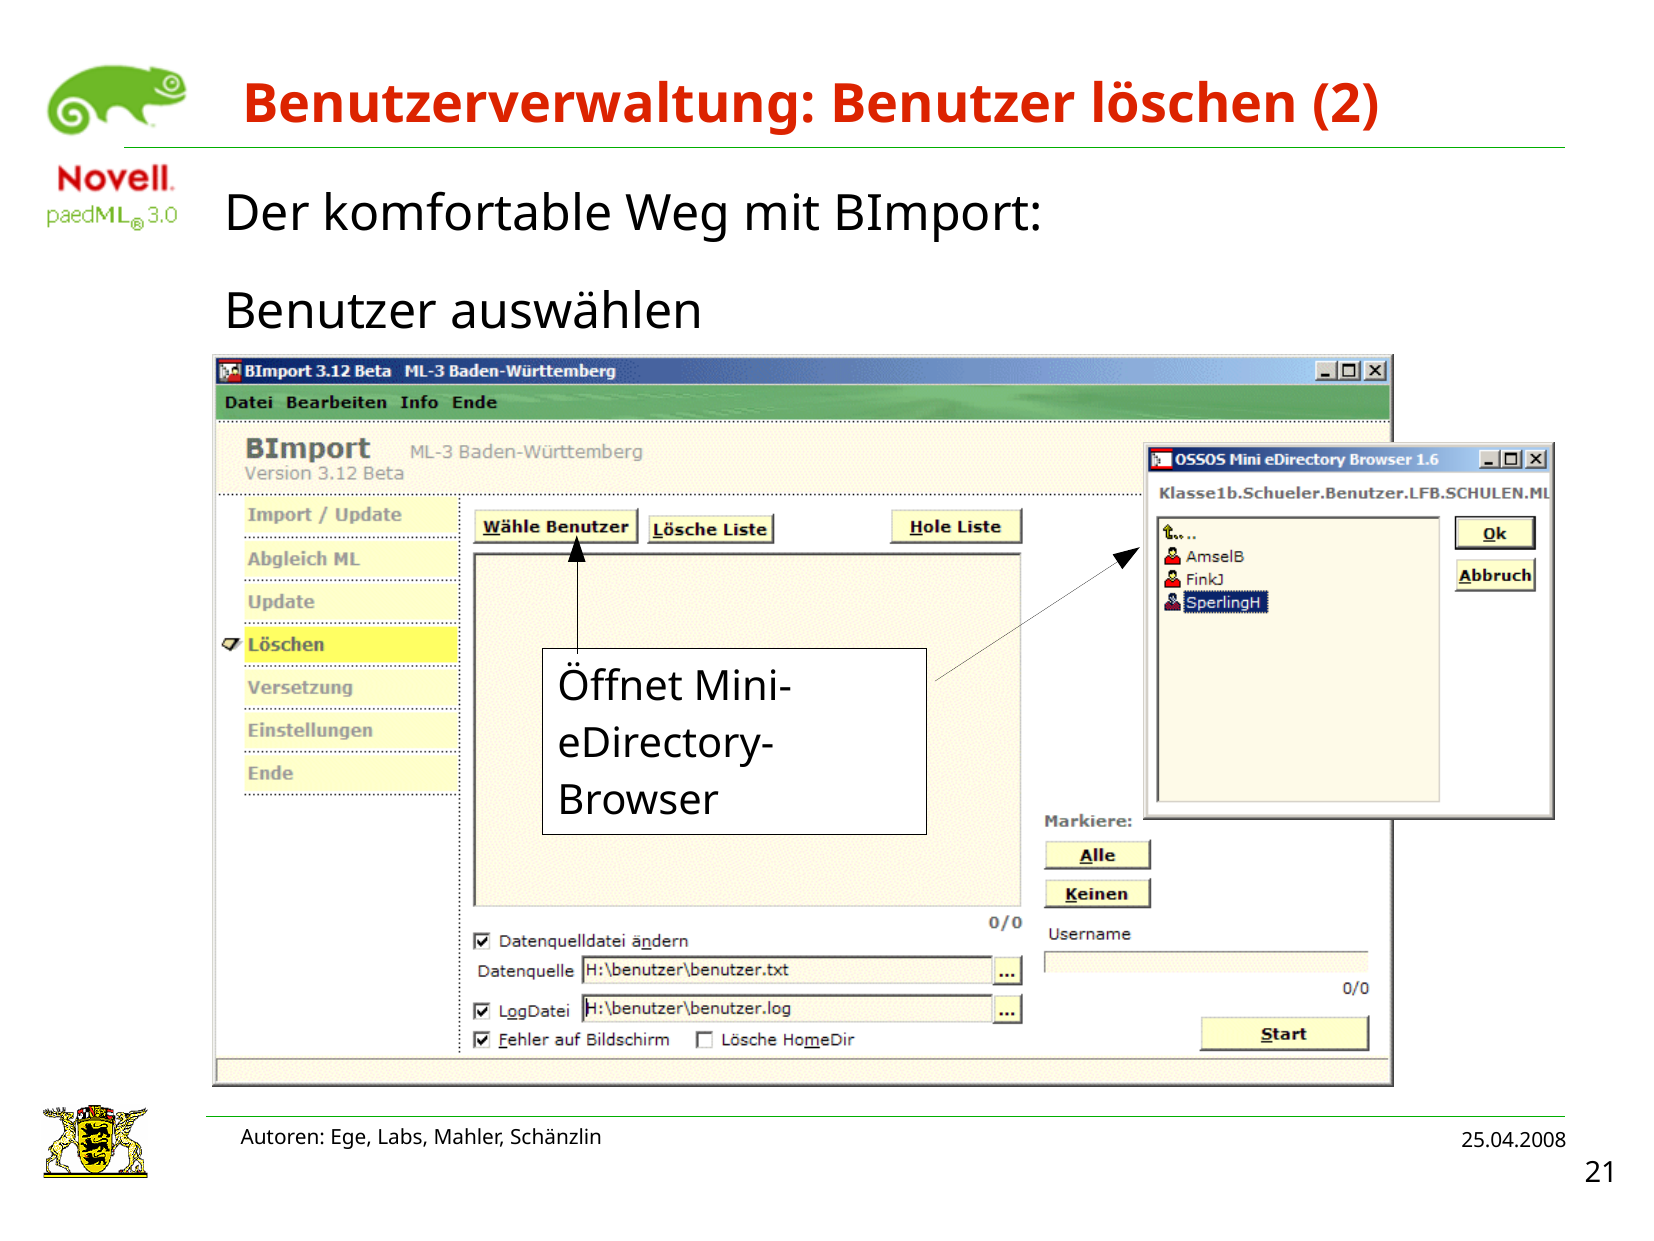

# Benutzerverwaltung: Benutzer löschen (2)
Der komfortable Weg mit BImport:
Benutzer auswählen
Öffnet Mini-eDirectory-Browser
Autoren: Ege, Labs, Mahler, Schänzlin
25.04.2008
21